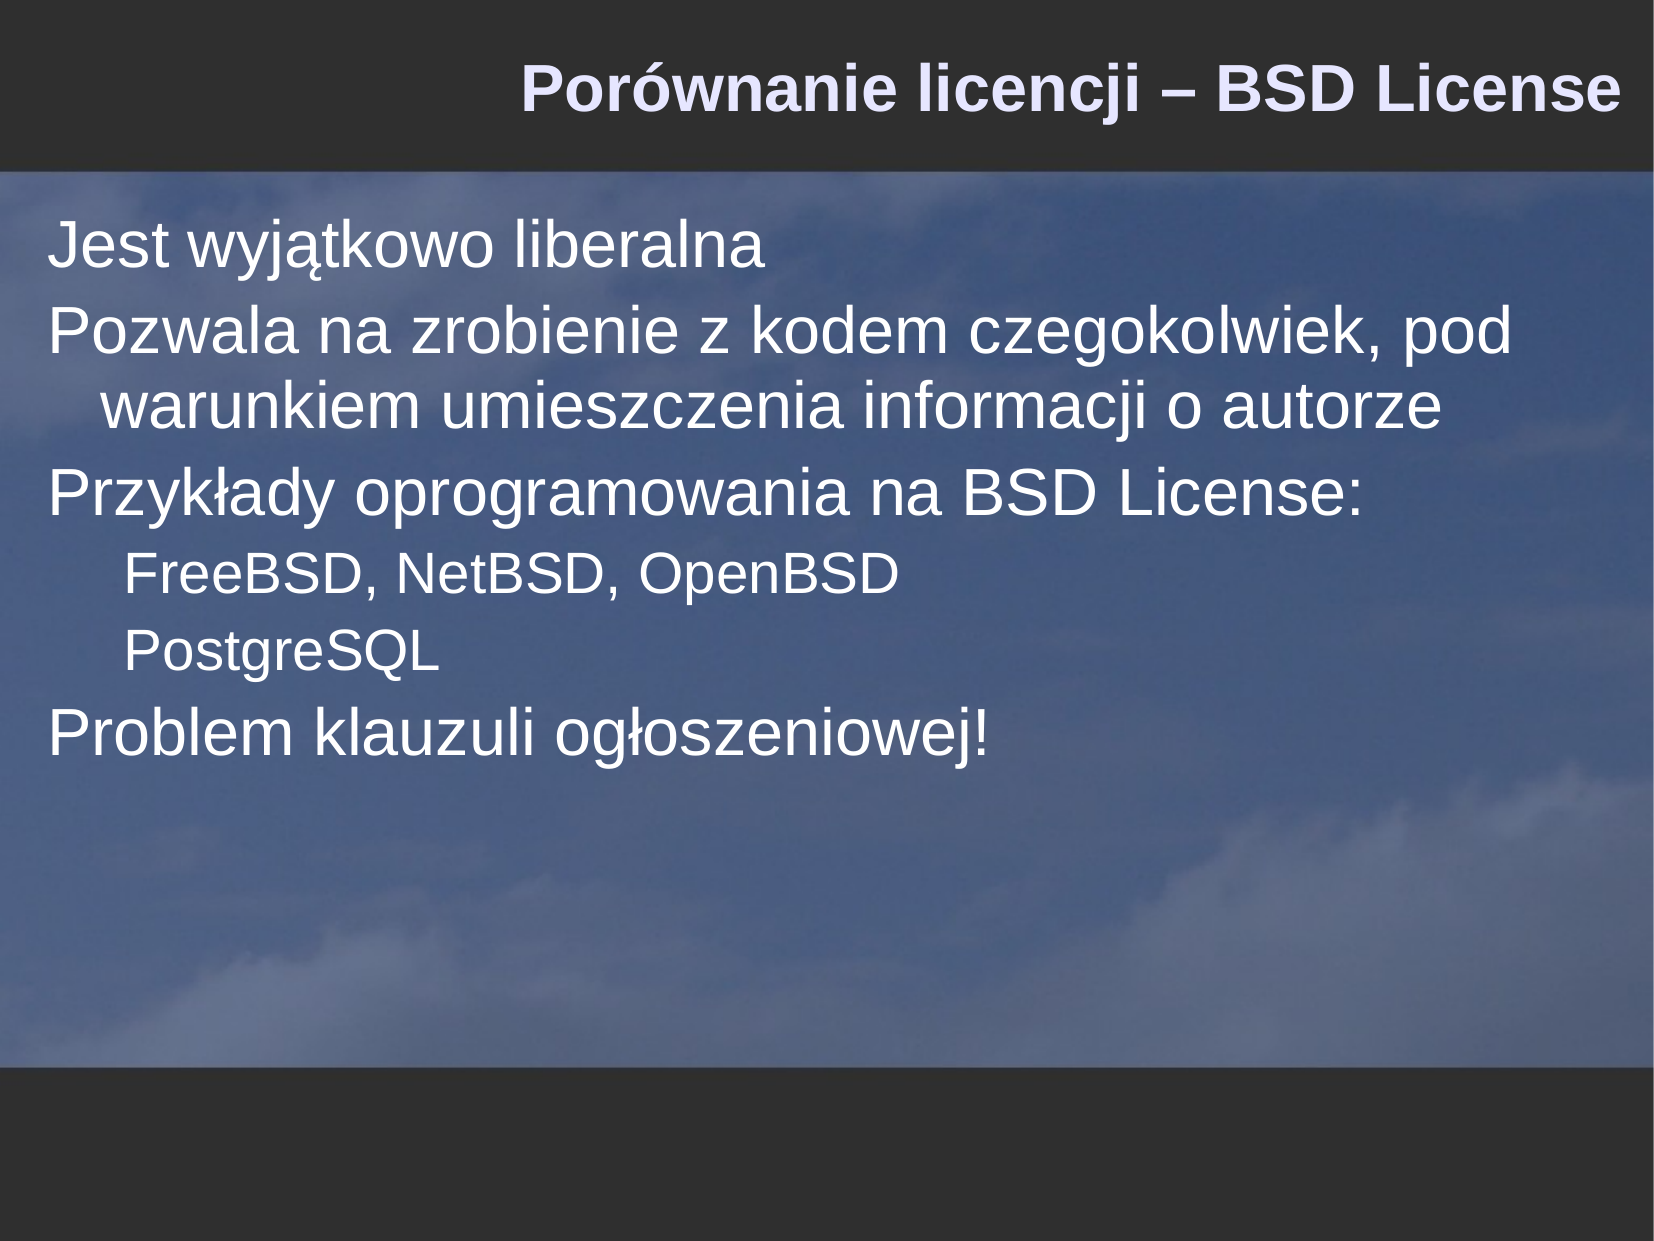

# Porównanie licencji – BSD License
Jest wyjątkowo liberalna
Pozwala na zrobienie z kodem czegokolwiek, pod warunkiem umieszczenia informacji o autorze
Przykłady oprogramowania na BSD License:
FreeBSD, NetBSD, OpenBSD
PostgreSQL
Problem klauzuli ogłoszeniowej!